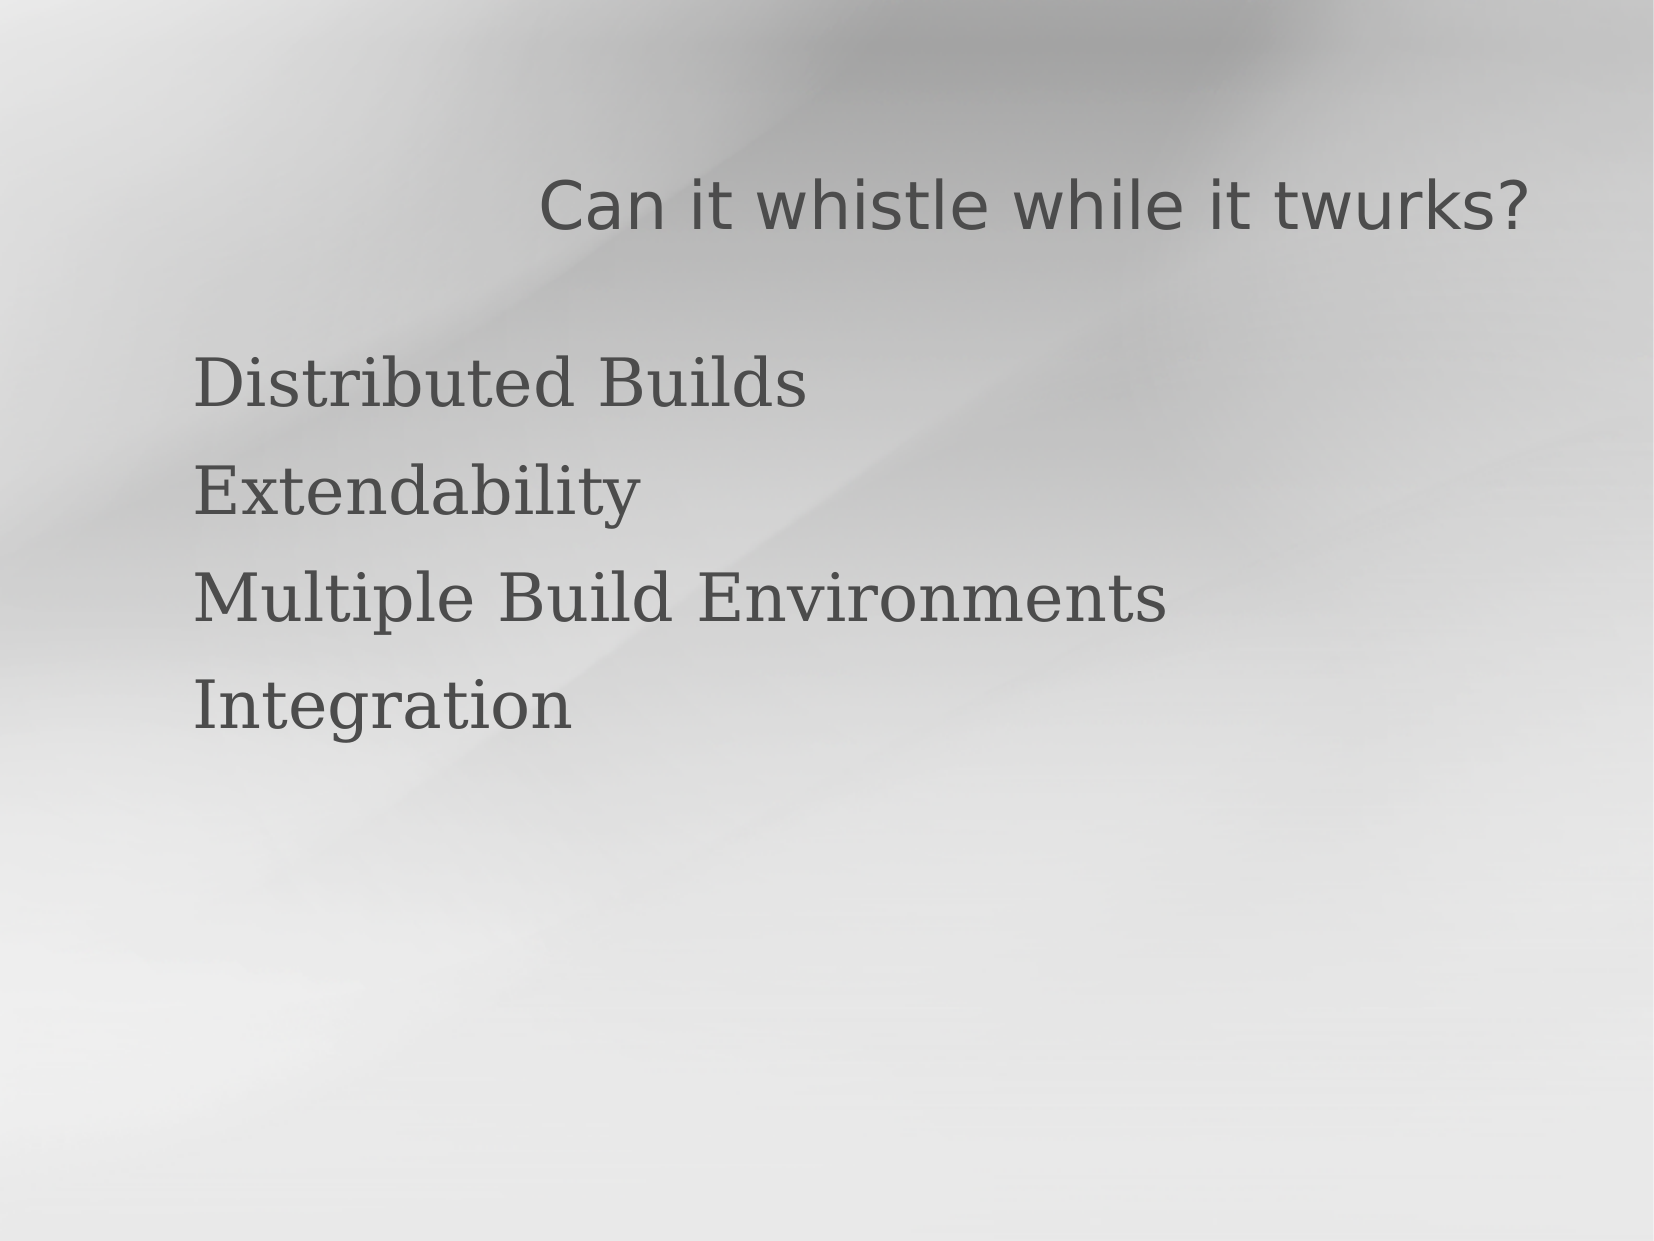

# Can it whistle while it twurks?
Distributed Builds
Extendability
Multiple Build Environments
Integration